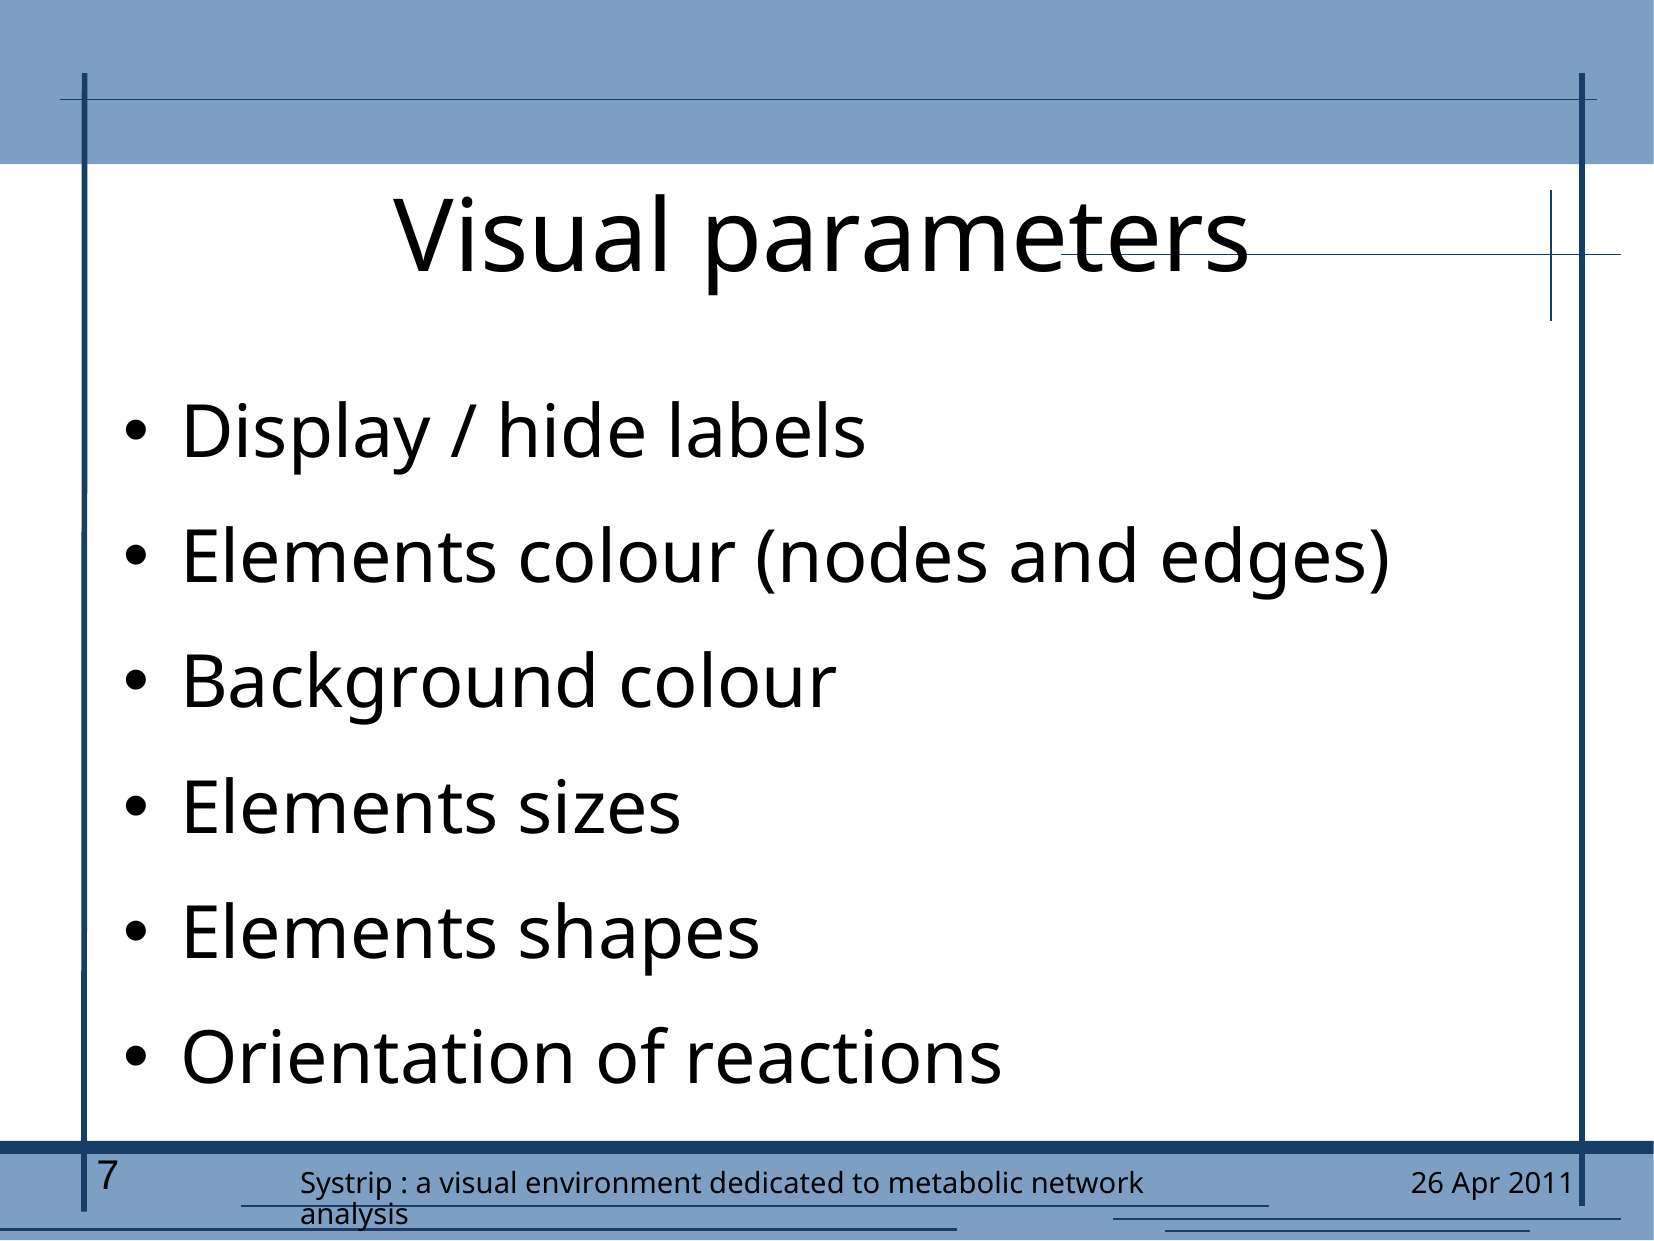

# Visual parameters
Display / hide labels
Elements colour (nodes and edges)
Background colour
Elements sizes
Elements shapes
Orientation of reactions
Systrip : a visual environment dedicated to metabolic network analysis
26 Apr 2011